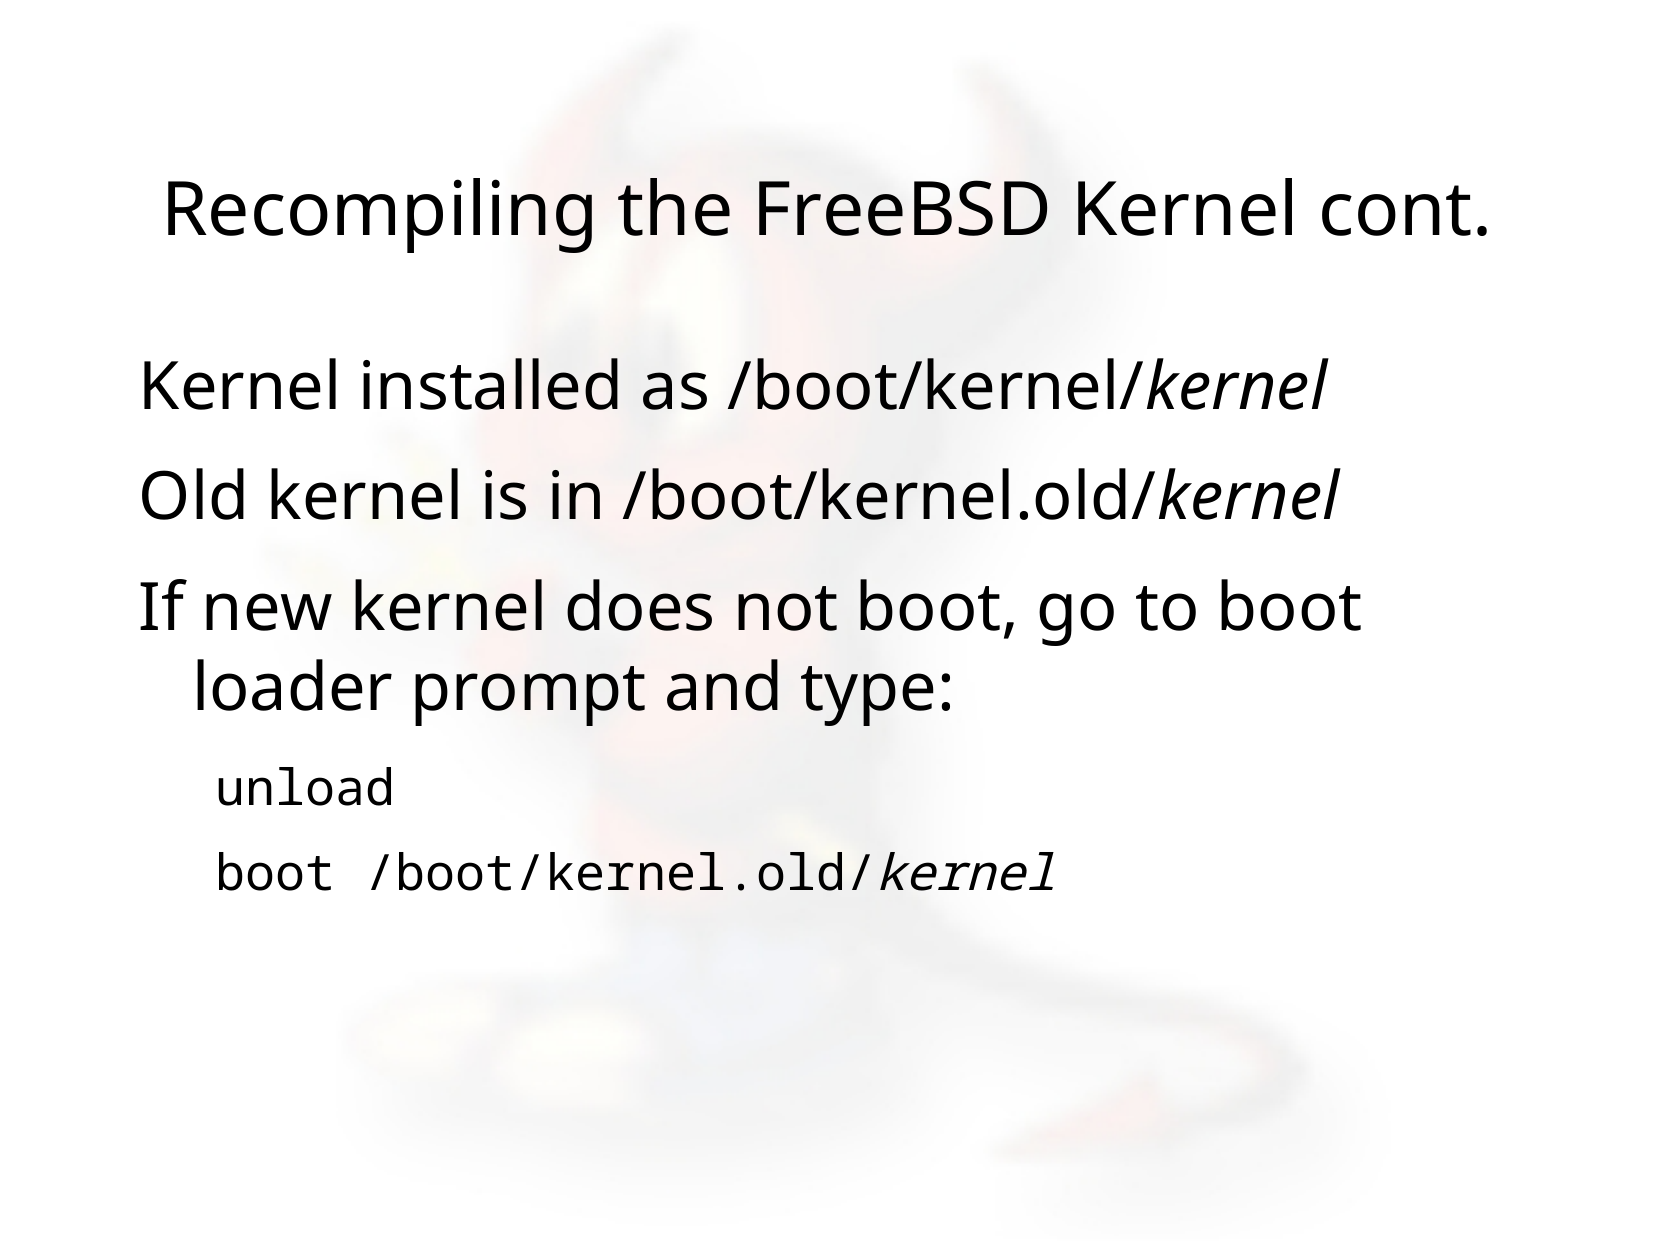

# Recompiling the FreeBSD Kernel cont.
Kernel installed as /boot/kernel/kernel
Old kernel is in /boot/kernel.old/kernel
If new kernel does not boot, go to boot loader prompt and type:
unload
boot /boot/kernel.old/kernel